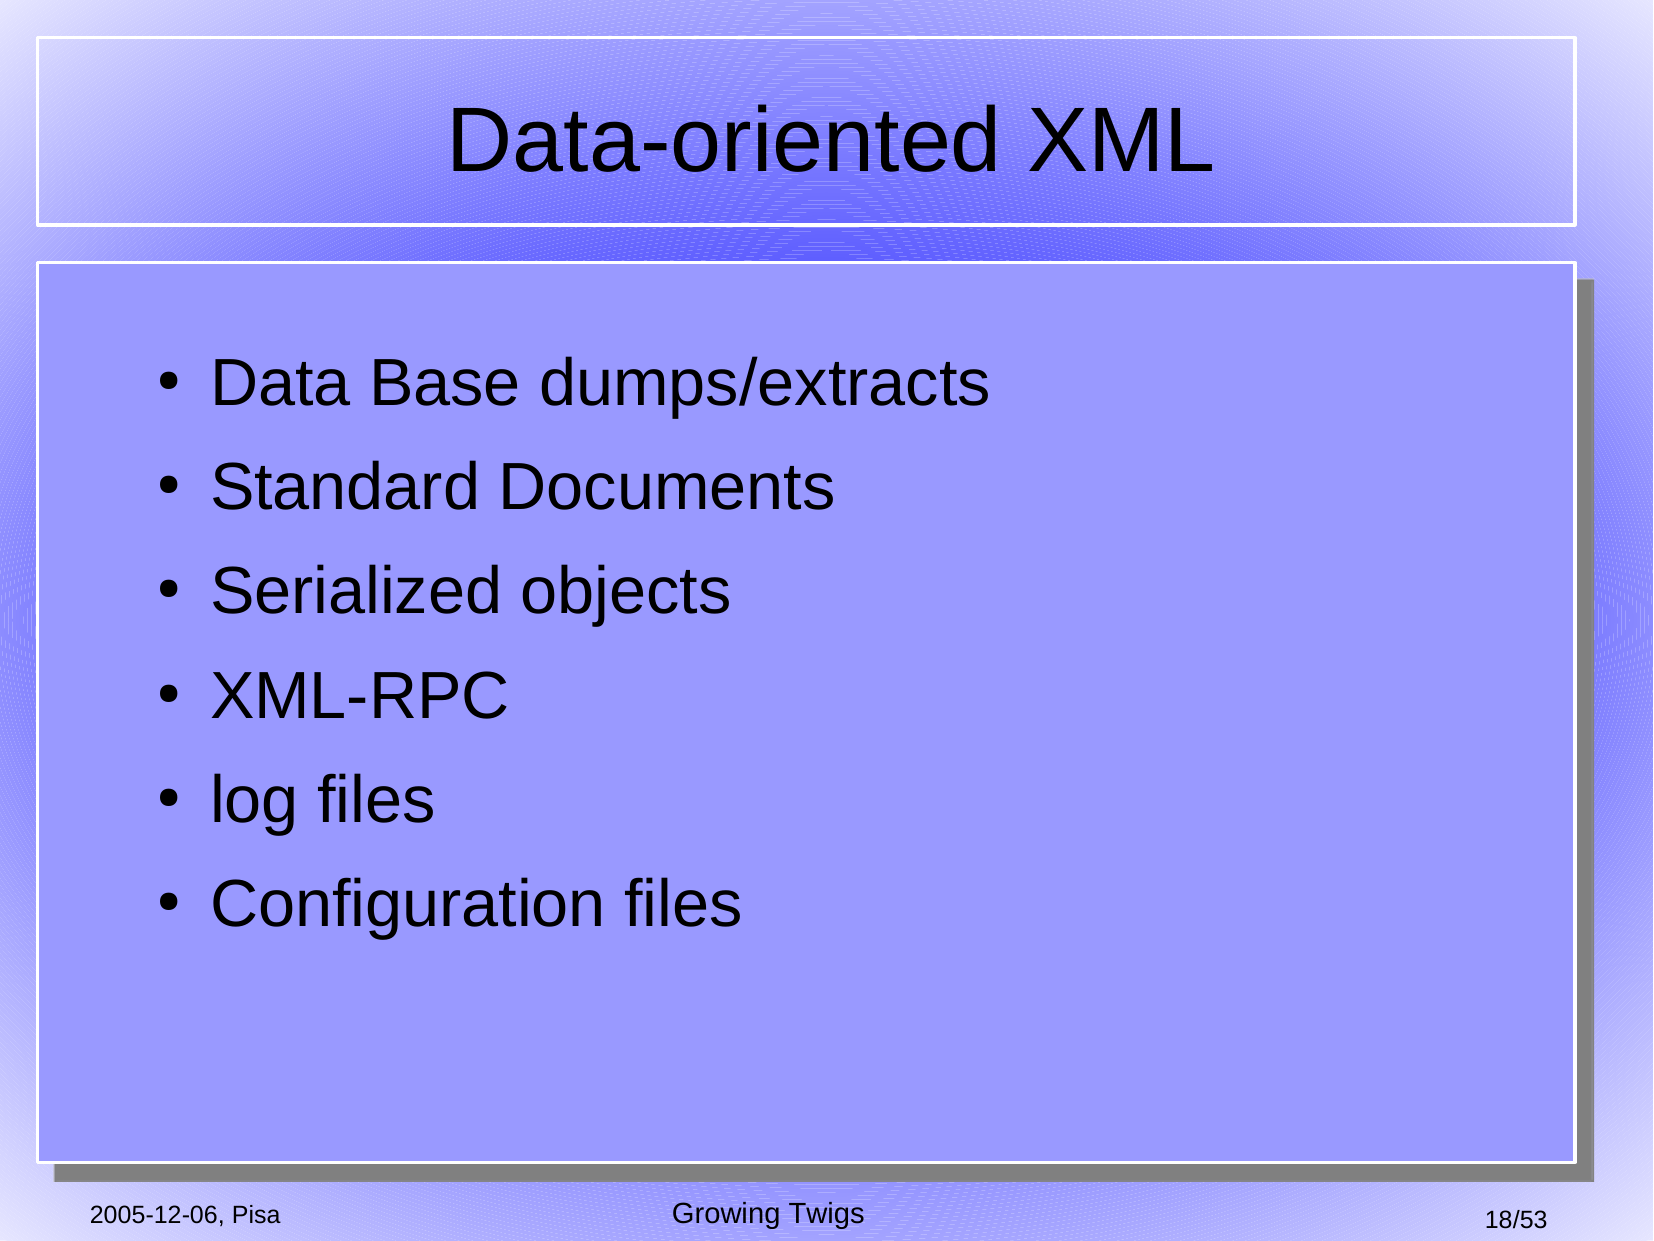

# Data-oriented XML
Data Base dumps/extracts
Standard Documents
Serialized objects
XML-RPC
log files
Configuration files